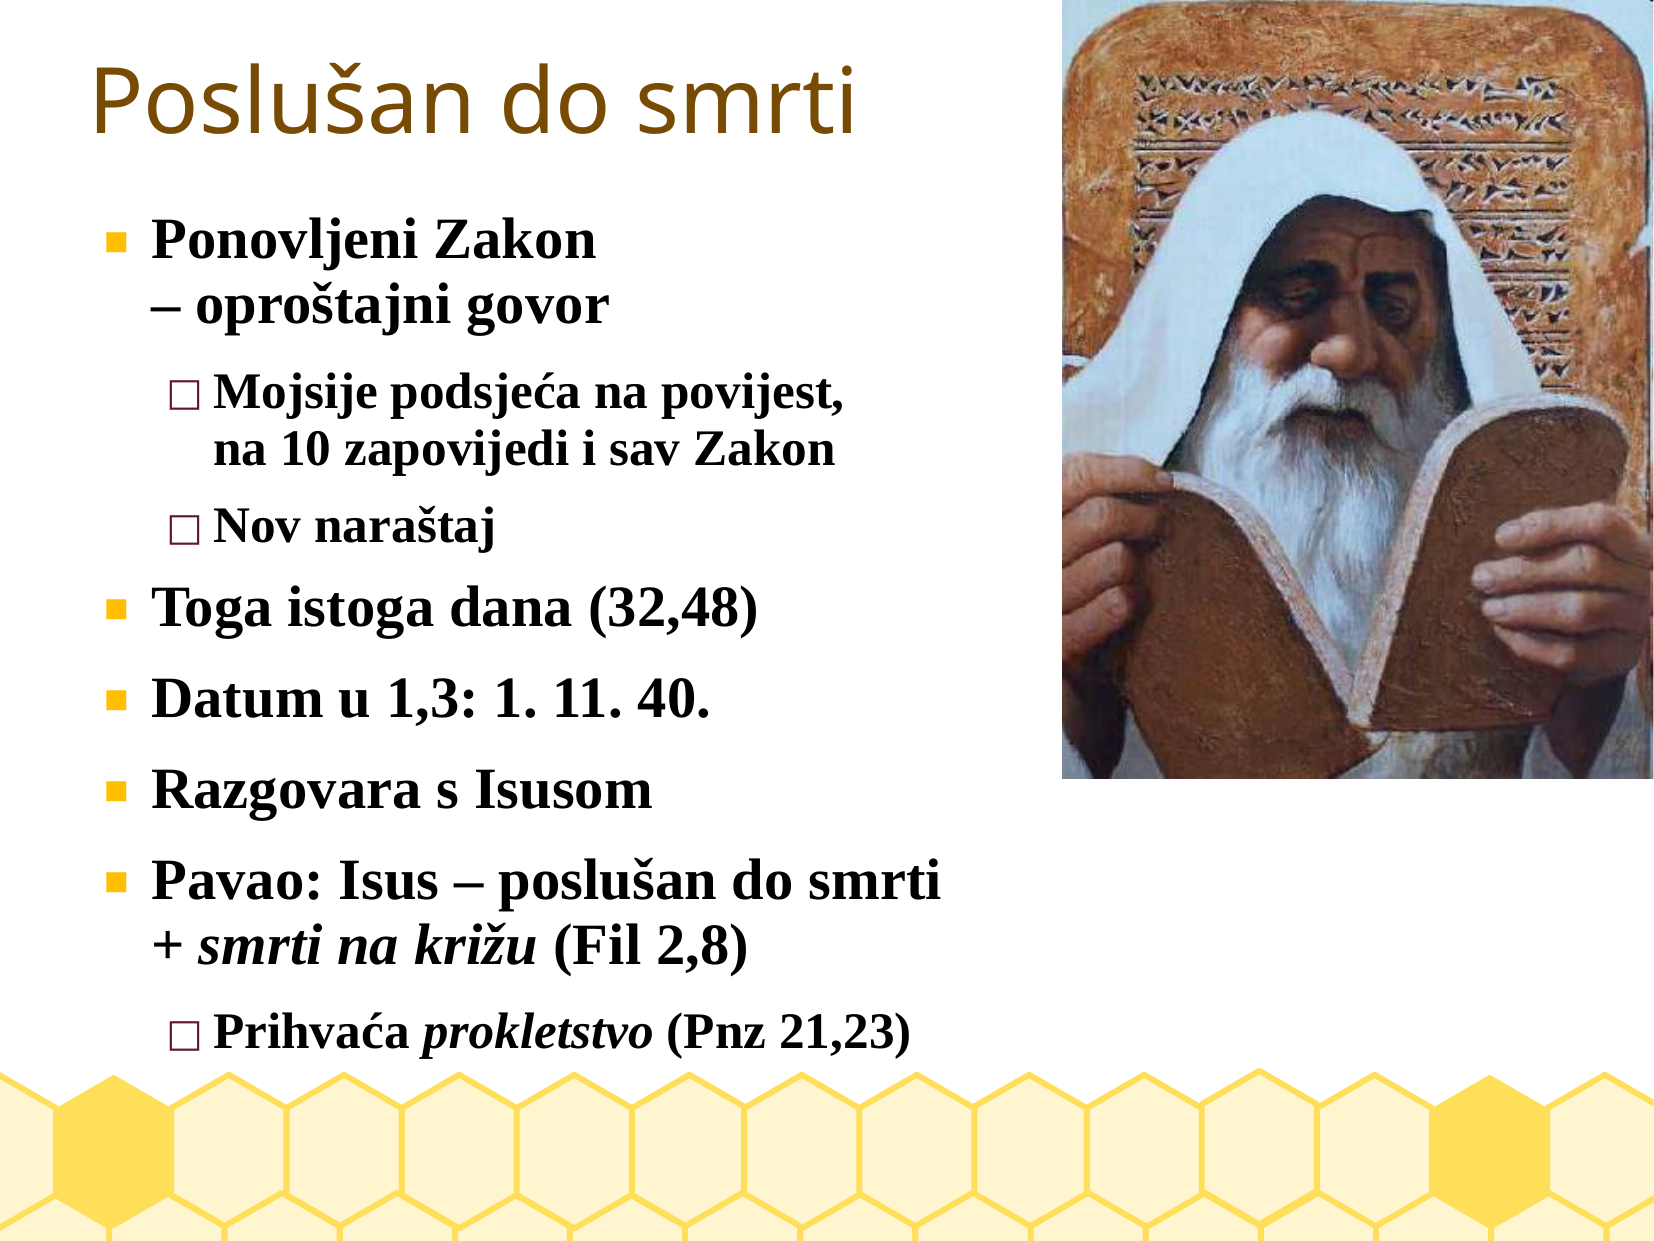

# Poslušan do smrti
Ponovljeni Zakon
– oproštajni govor
Mojsije podsjeća na povijest,
na 10 zapovijedi i sav Zakon
Nov naraštaj
Toga istoga dana (32,48)
Datum u 1,3: 1. 11. 40.
Razgovara s Isusom
Pavao: Isus – poslušan do smrti
+ smrti na križu (Fil 2,8)
Prihvaća prokletstvo (Pnz 21,23)